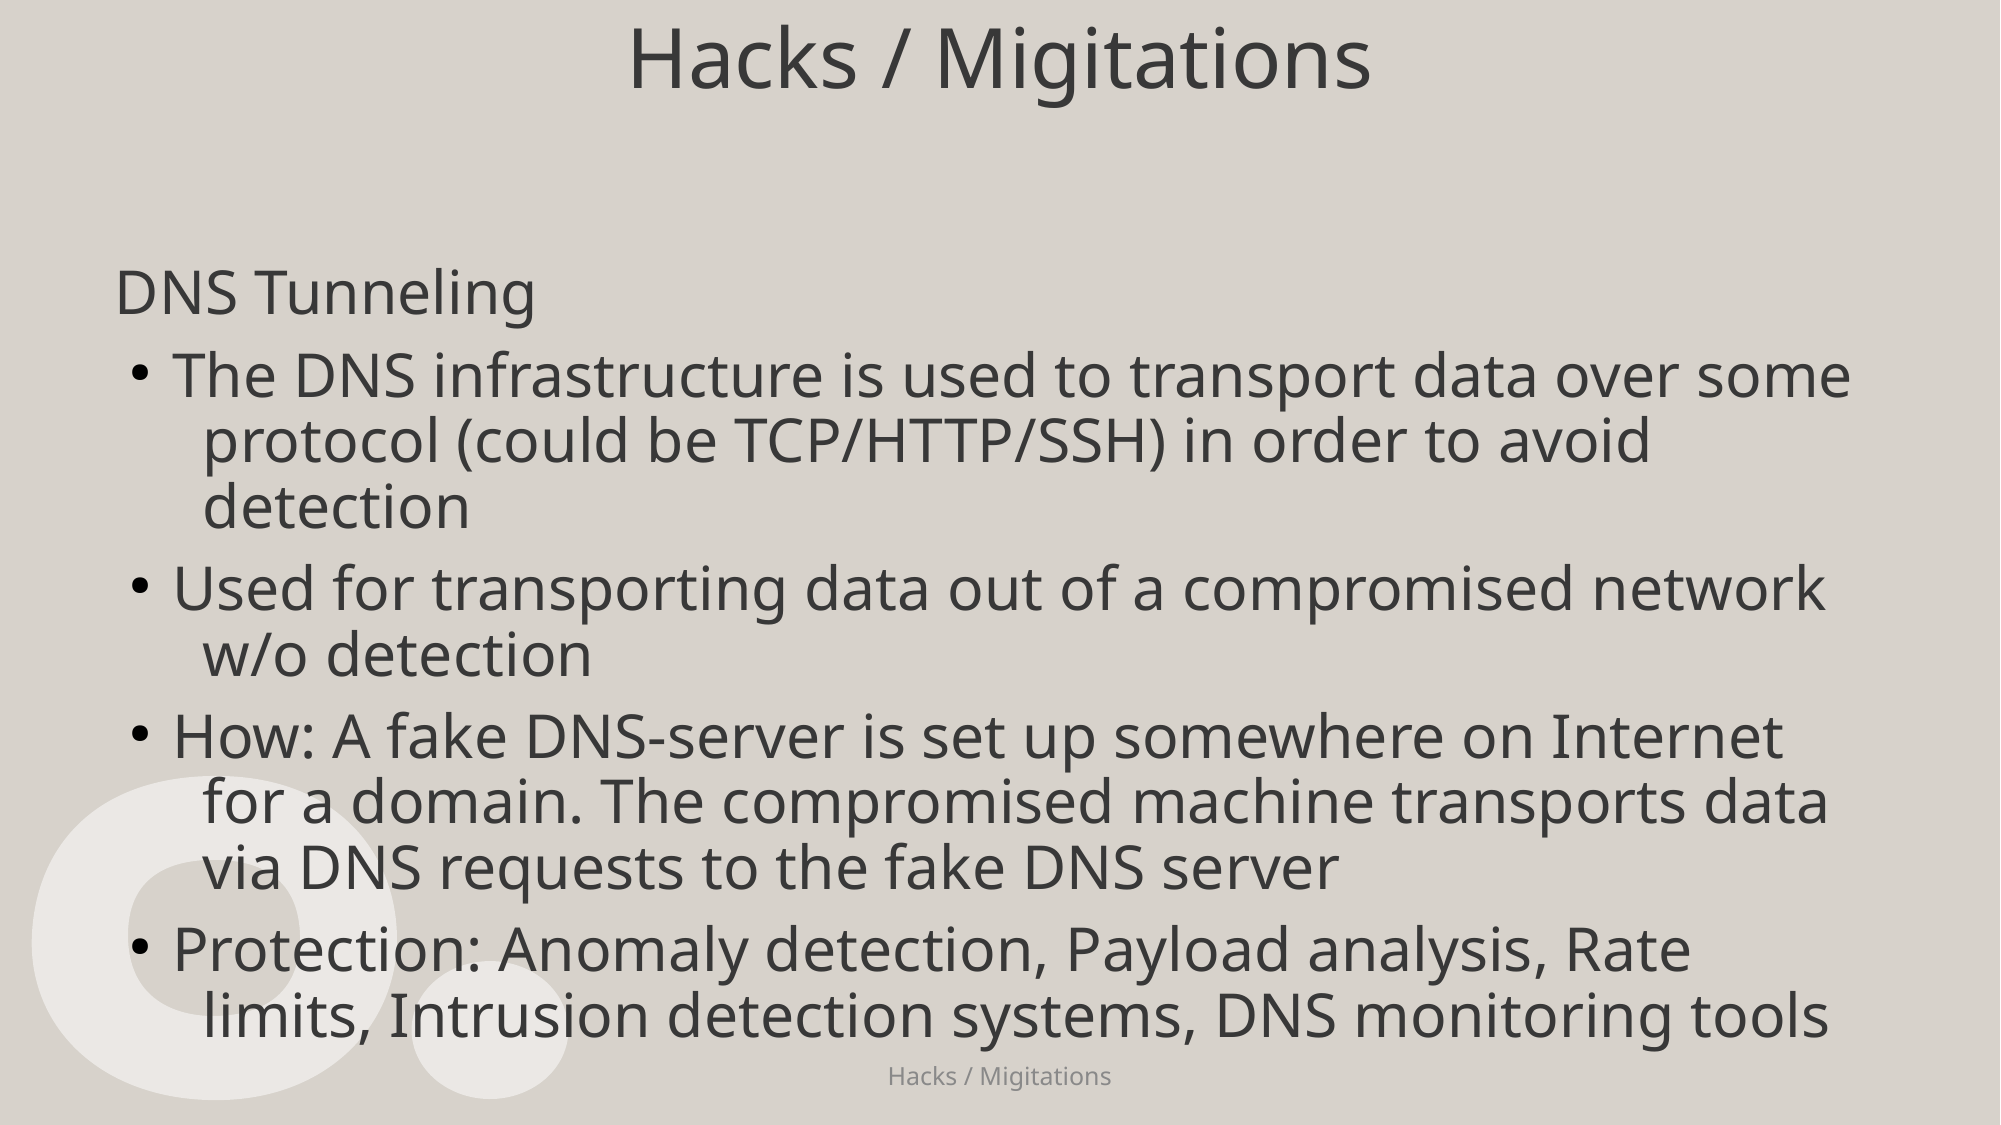

Hacks / Migitations
# DNS Tunneling
The DNS infrastructure is used to transport data over some protocol (could be TCP/HTTP/SSH) in order to avoid detection
Used for transporting data out of a compromised network w/o detection
How: A fake DNS-server is set up somewhere on Internet for a domain. The compromised machine transports data via DNS requests to the fake DNS server
Protection: Anomaly detection, Payload analysis, Rate limits, Intrusion detection systems, DNS monitoring tools
Hacks / Migitations